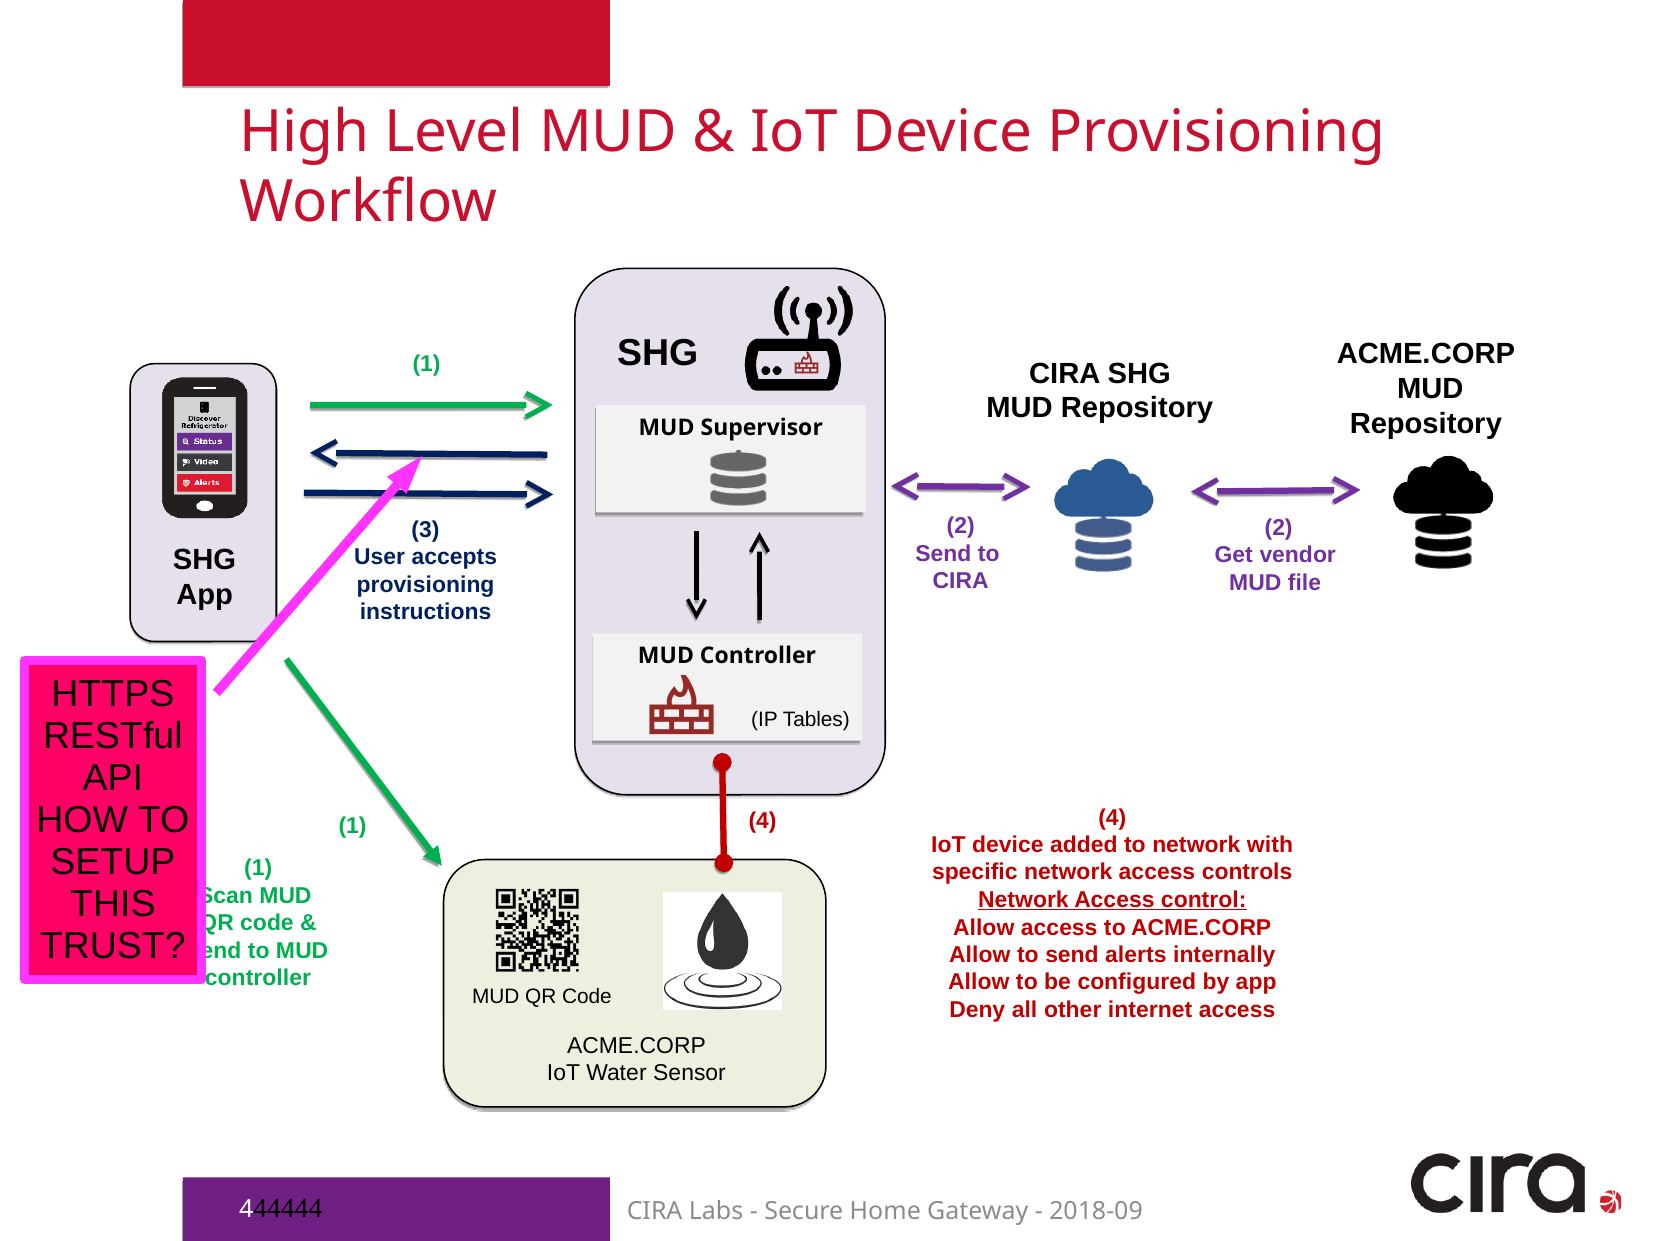

# High Level MUD & IoT Device Provisioning Workflow
SHG
ACME.CORP
 MUD
Repository
(1)
CIRA SHG
MUD Repository
MUD Supervisor
(2)
Send to
CIRA
(2)
Get vendor
MUD file
(3)
User accepts
provisioning
instructions
SHG
App
MUD Controller
HTTPS
RESTful
API
HOW TO
SETUP
THIS
TRUST?
(IP Tables)
(4)
IoT device added to network with specific network access controls
Network Access control:
Allow access to ACME.CORP
Allow to send alerts internally
Allow to be configured by app
Deny all other internet access
(4)
(1)
(1)
Scan MUD
QR code &
send to MUD
controller
MUD QR Code
ACME.CORP
IoT Water Sensor

CIRA Labs - Secure Home Gateway - 2018-09<footer><footer><footer><footer><footer>